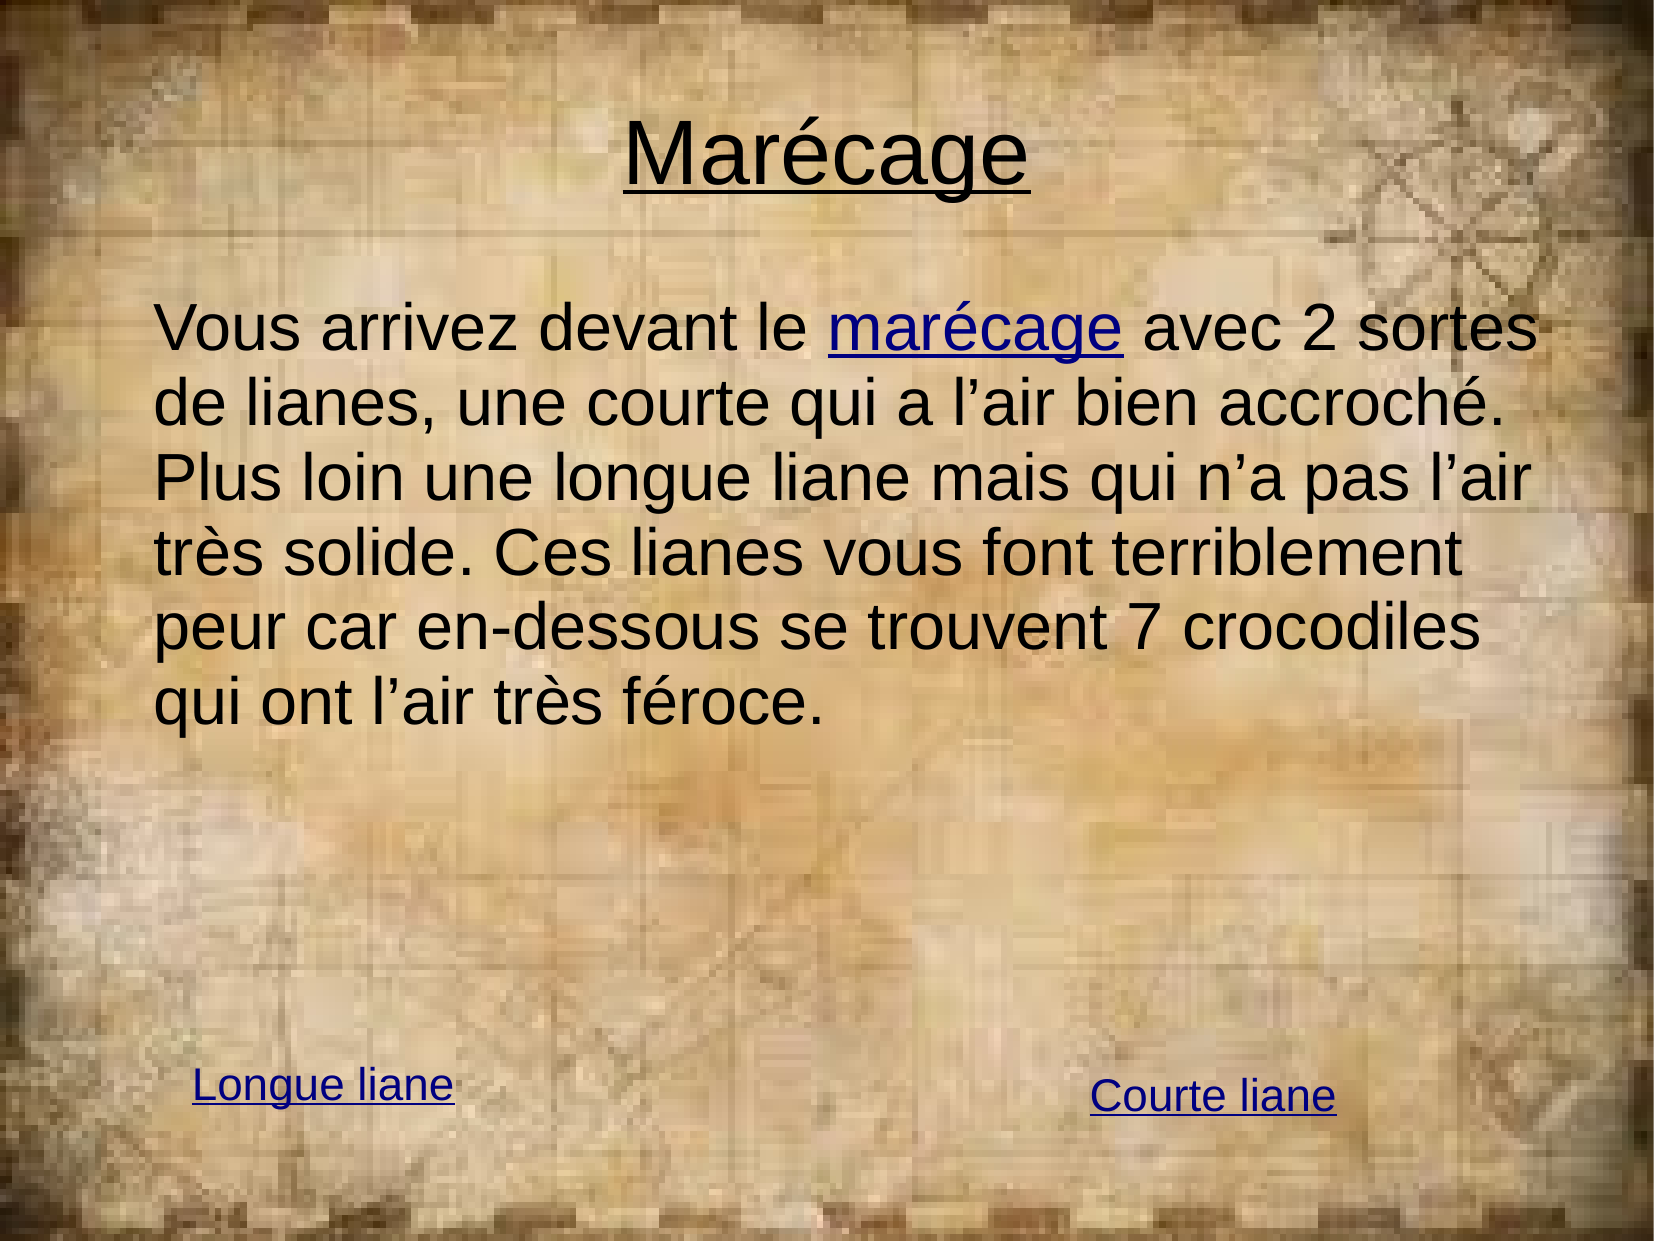

# Marécage
Vous arrivez devant le marécage avec 2 sortes de lianes, une courte qui a l’air bien accroché. Plus loin une longue liane mais qui n’a pas l’air très solide. Ces lianes vous font terriblement peur car en-dessous se trouvent 7 crocodiles qui ont l’air très féroce.
Longue liane
Courte liane